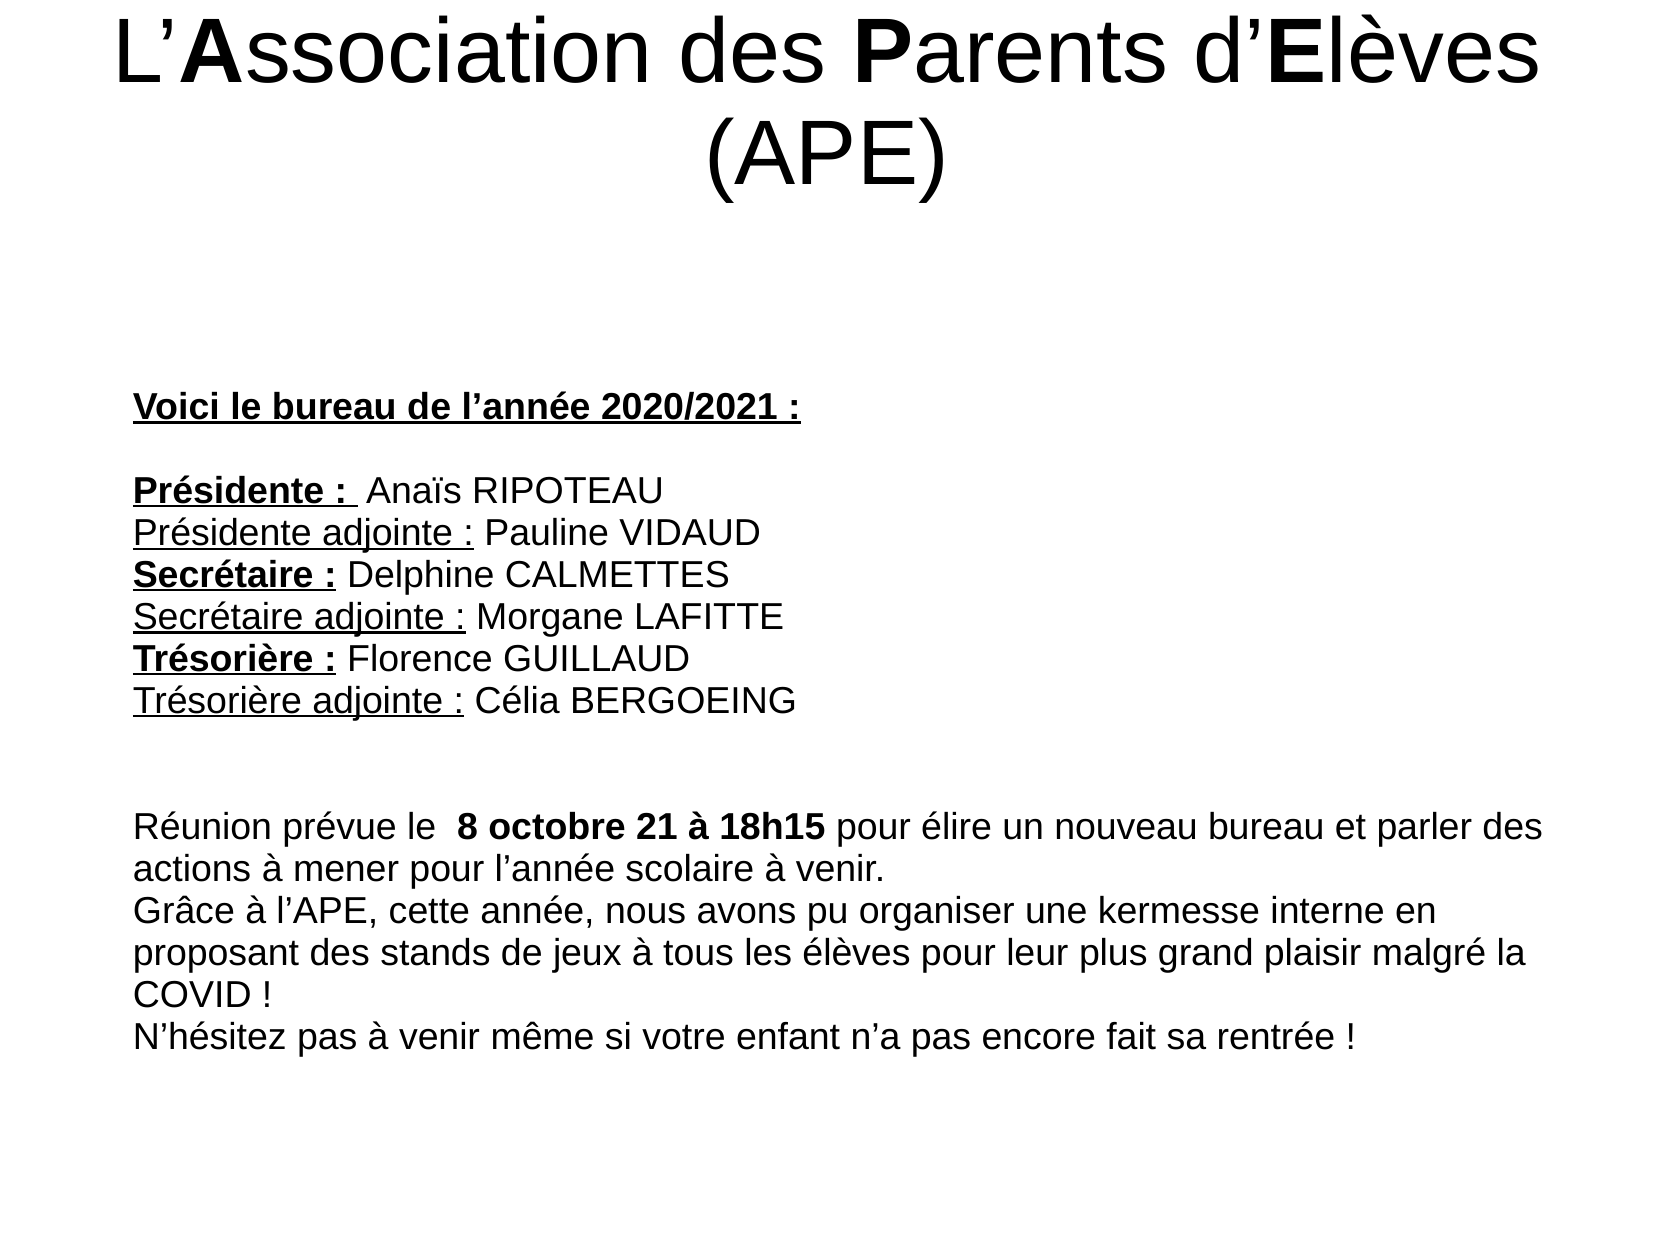

# L’Association des Parents d’Elèves (APE)
Voici le bureau de l’année 2020/2021 :
Présidente : Anaïs RIPOTEAU
Présidente adjointe : Pauline VIDAUD
Secrétaire : Delphine CALMETTES
Secrétaire adjointe : Morgane LAFITTE
Trésorière : Florence GUILLAUD
Trésorière adjointe : Célia BERGOEING
Réunion prévue le 8 octobre 21 à 18h15 pour élire un nouveau bureau et parler des actions à mener pour l’année scolaire à venir.
Grâce à l’APE, cette année, nous avons pu organiser une kermesse interne en proposant des stands de jeux à tous les élèves pour leur plus grand plaisir malgré la COVID !
N’hésitez pas à venir même si votre enfant n’a pas encore fait sa rentrée !